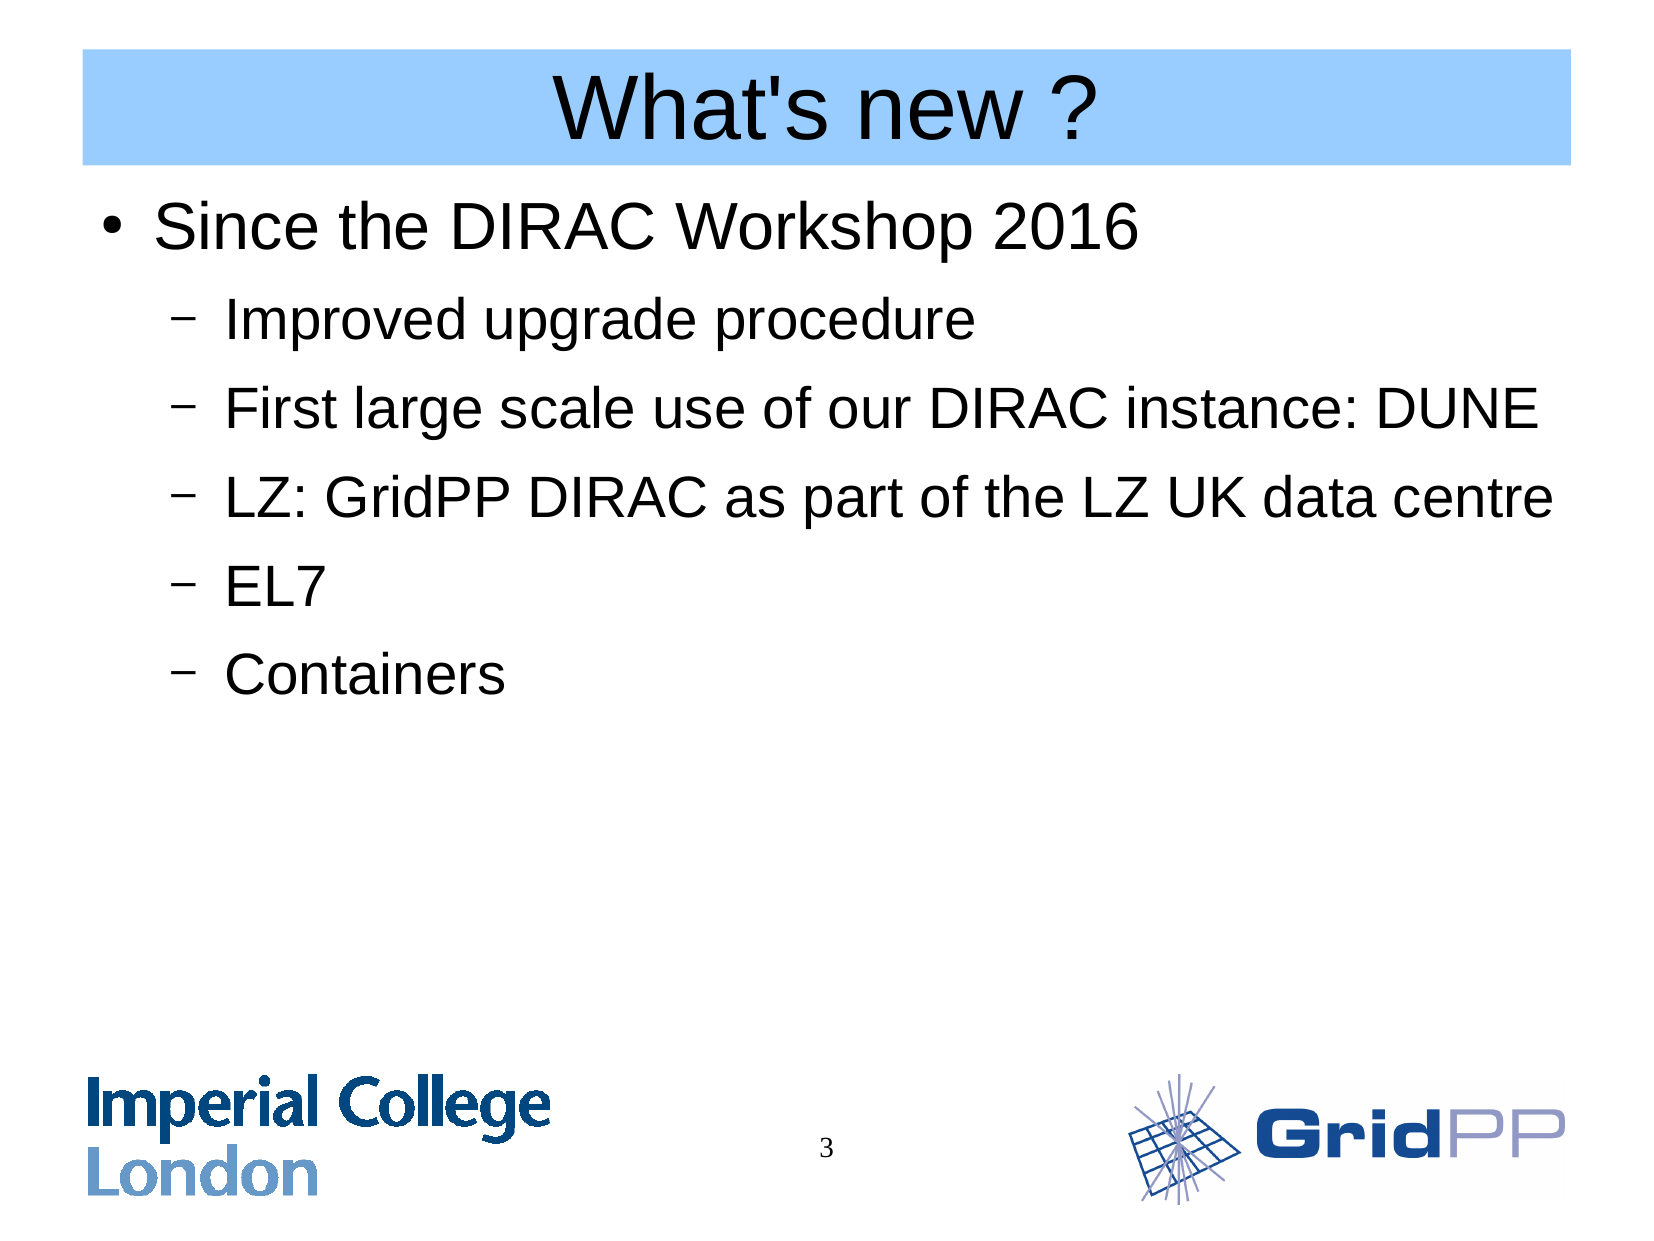

# What's new ?
Since the DIRAC Workshop 2016
Improved upgrade procedure
First large scale use of our DIRAC instance: DUNE
LZ: GridPP DIRAC as part of the LZ UK data centre
EL7
Containers
3